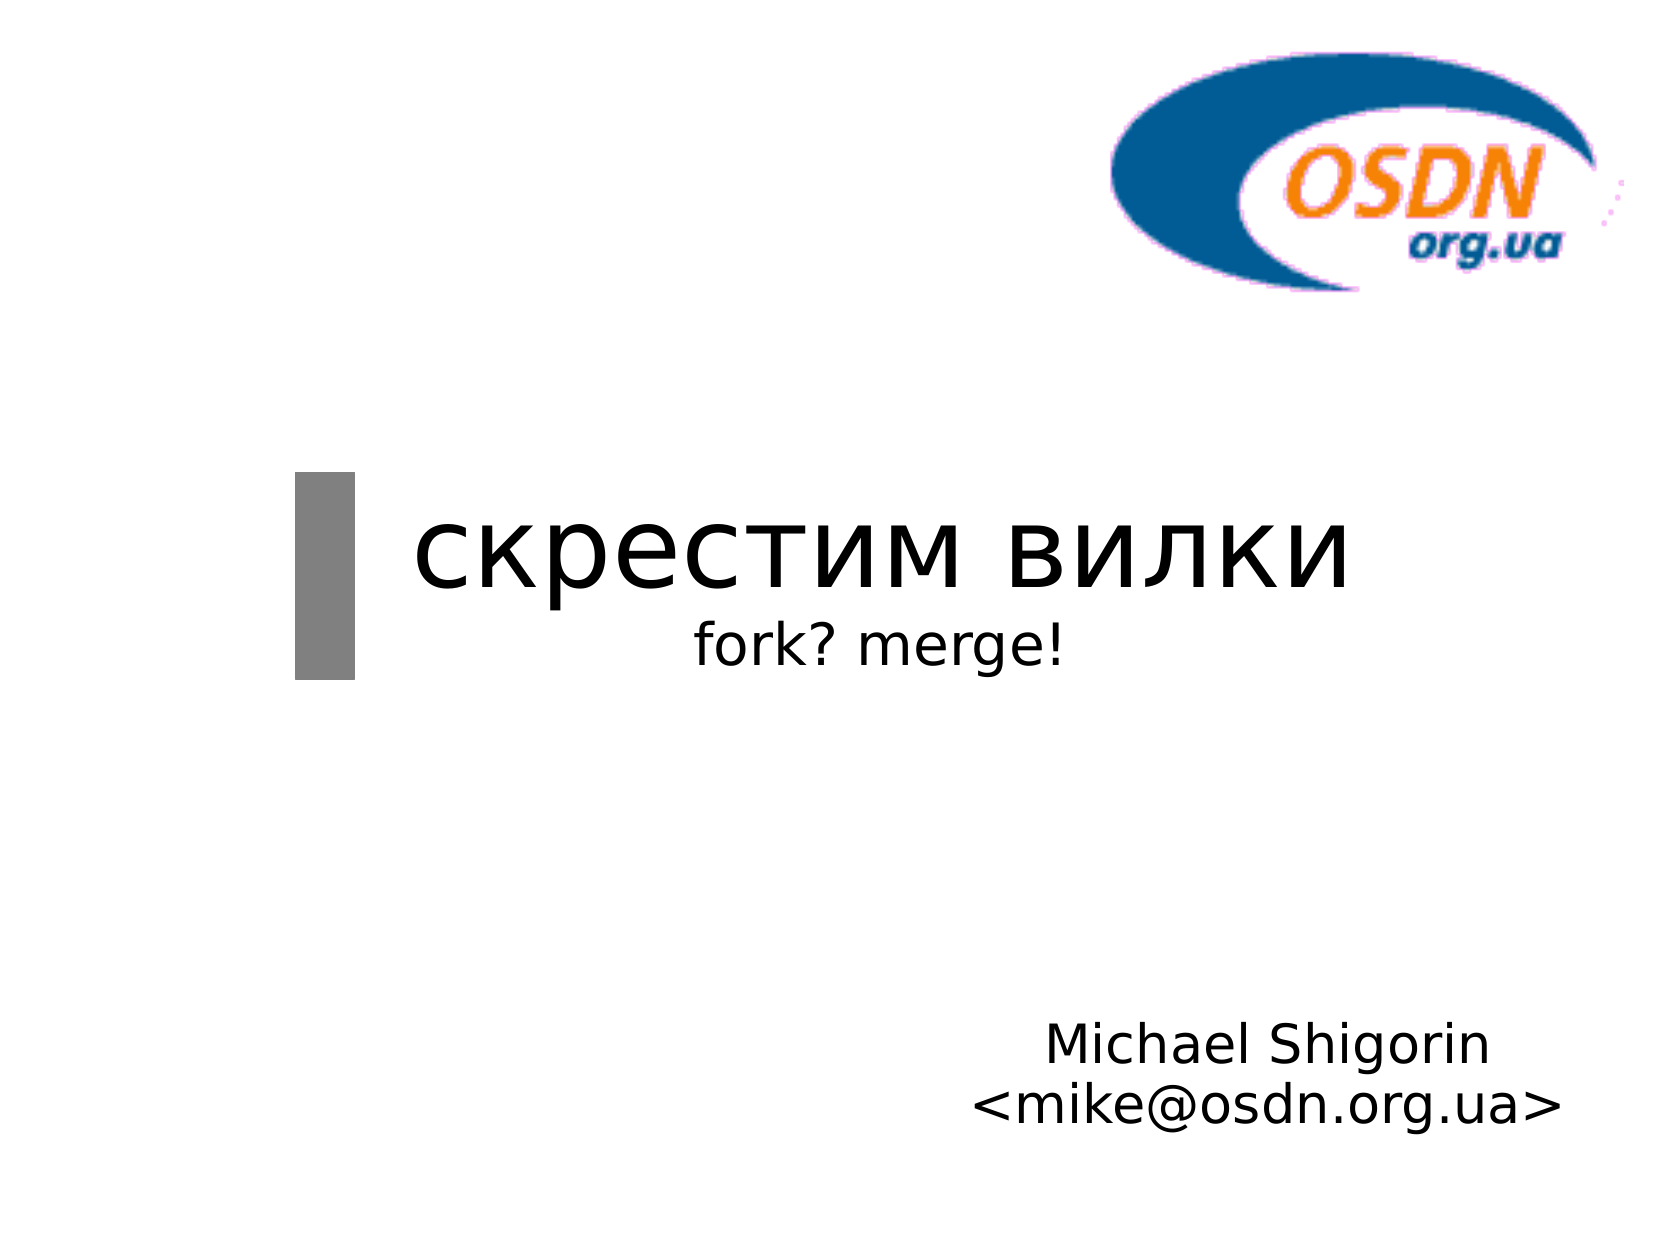

скрестим вилки
fork? merge!
Michael Shigorin <mike@osdn.org.ua>